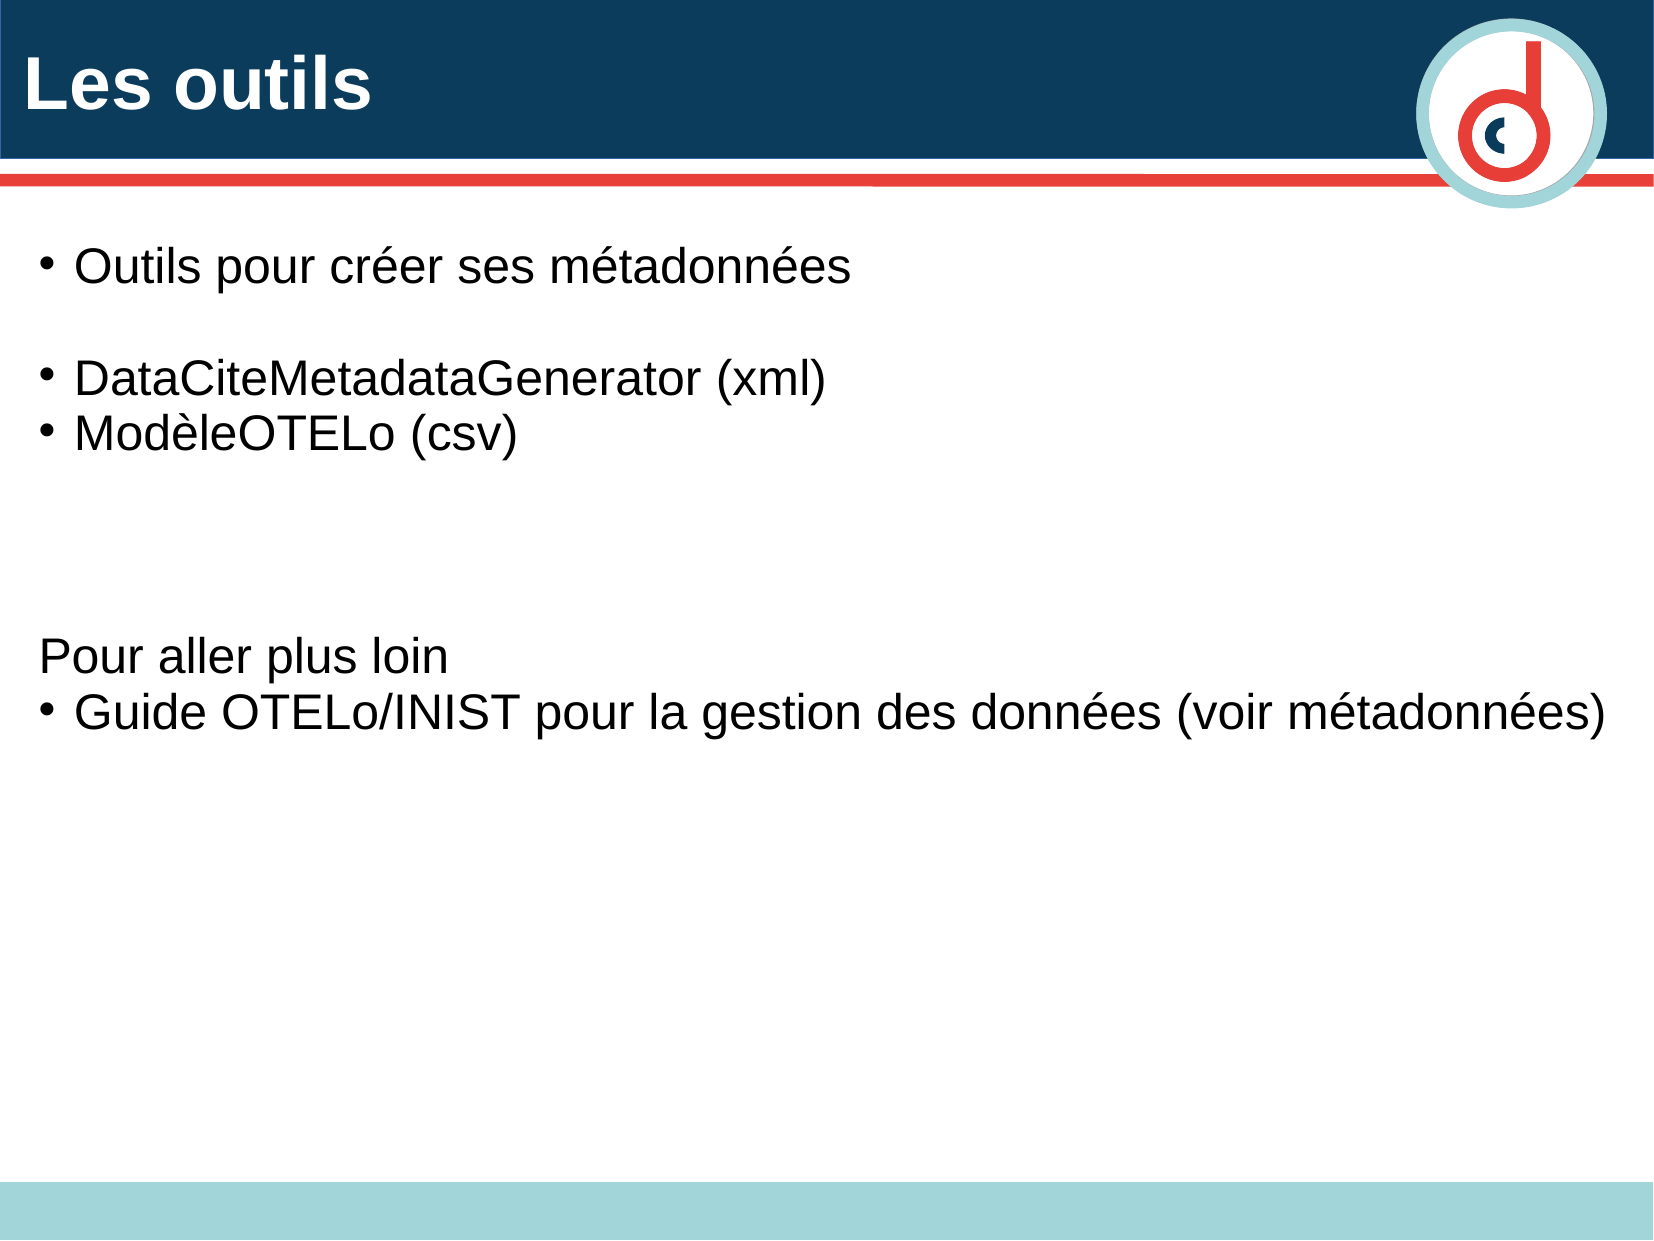

# Les outils
Outils pour créer ses métadonnées
DataCiteMetadataGenerator (xml)
ModèleOTELo (csv)
Pour aller plus loin
Guide OTELo/INIST pour la gestion des données (voir métadonnées)